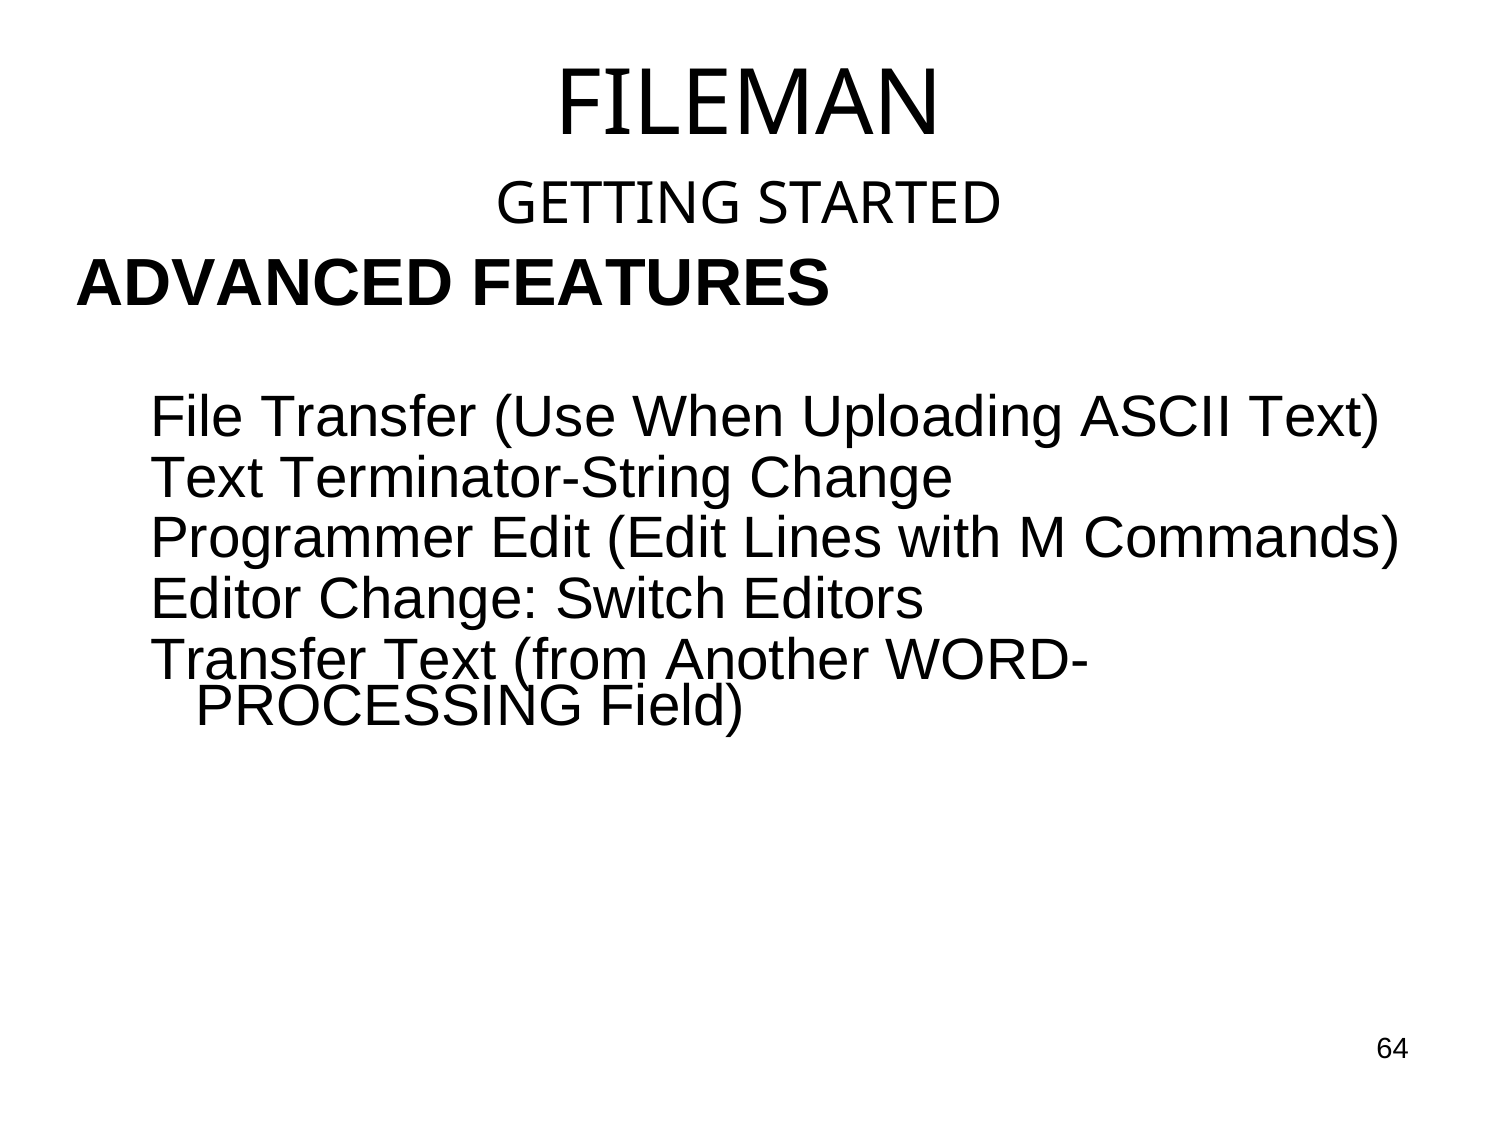

# FILEMAN GETTING STARTED
ADVANCED FEATURES
File Transfer (Use When Uploading ASCII Text)
Text Terminator-String Change
Programmer Edit (Edit Lines with M Commands)
Editor Change: Switch Editors
Transfer Text (from Another WORD-PROCESSING Field)
64